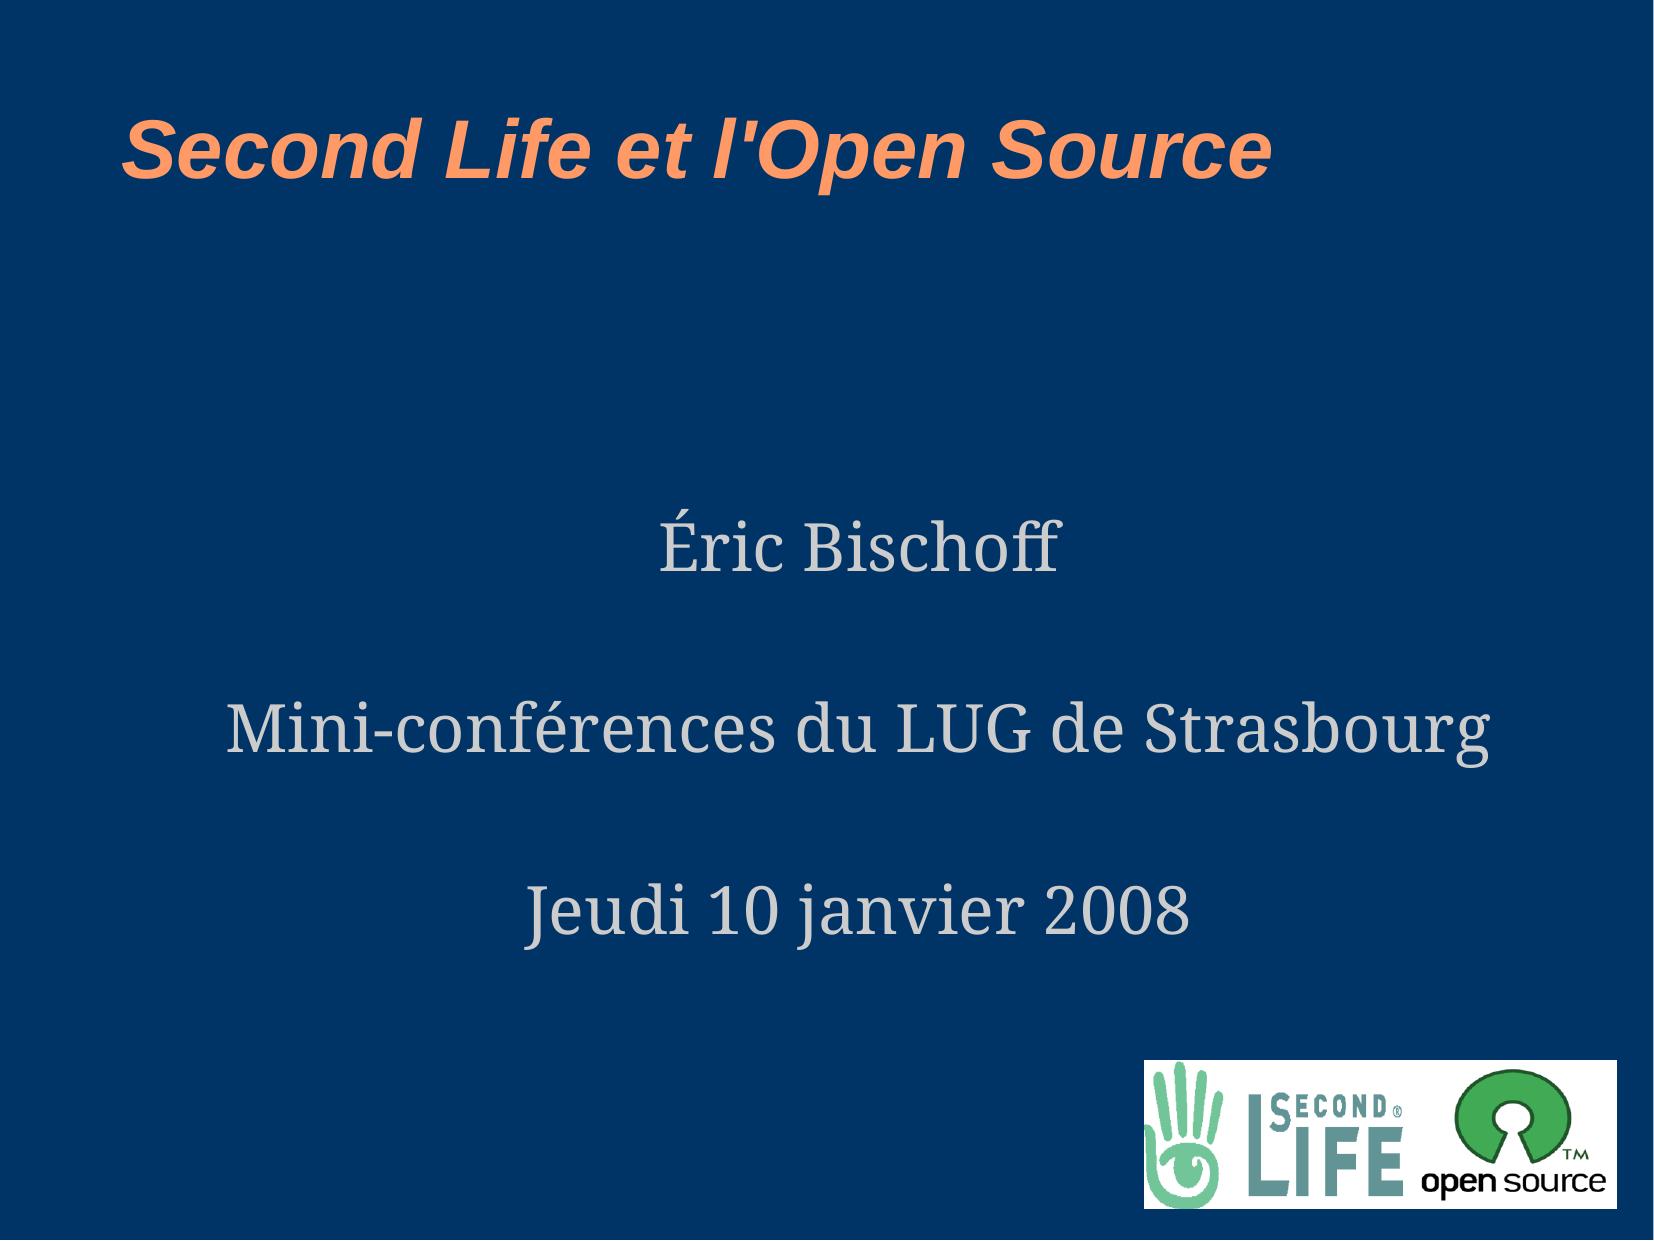

# Second Life et l'Open Source
Éric Bischoff
Mini-conférences du LUG de Strasbourg
Jeudi 10 janvier 2008